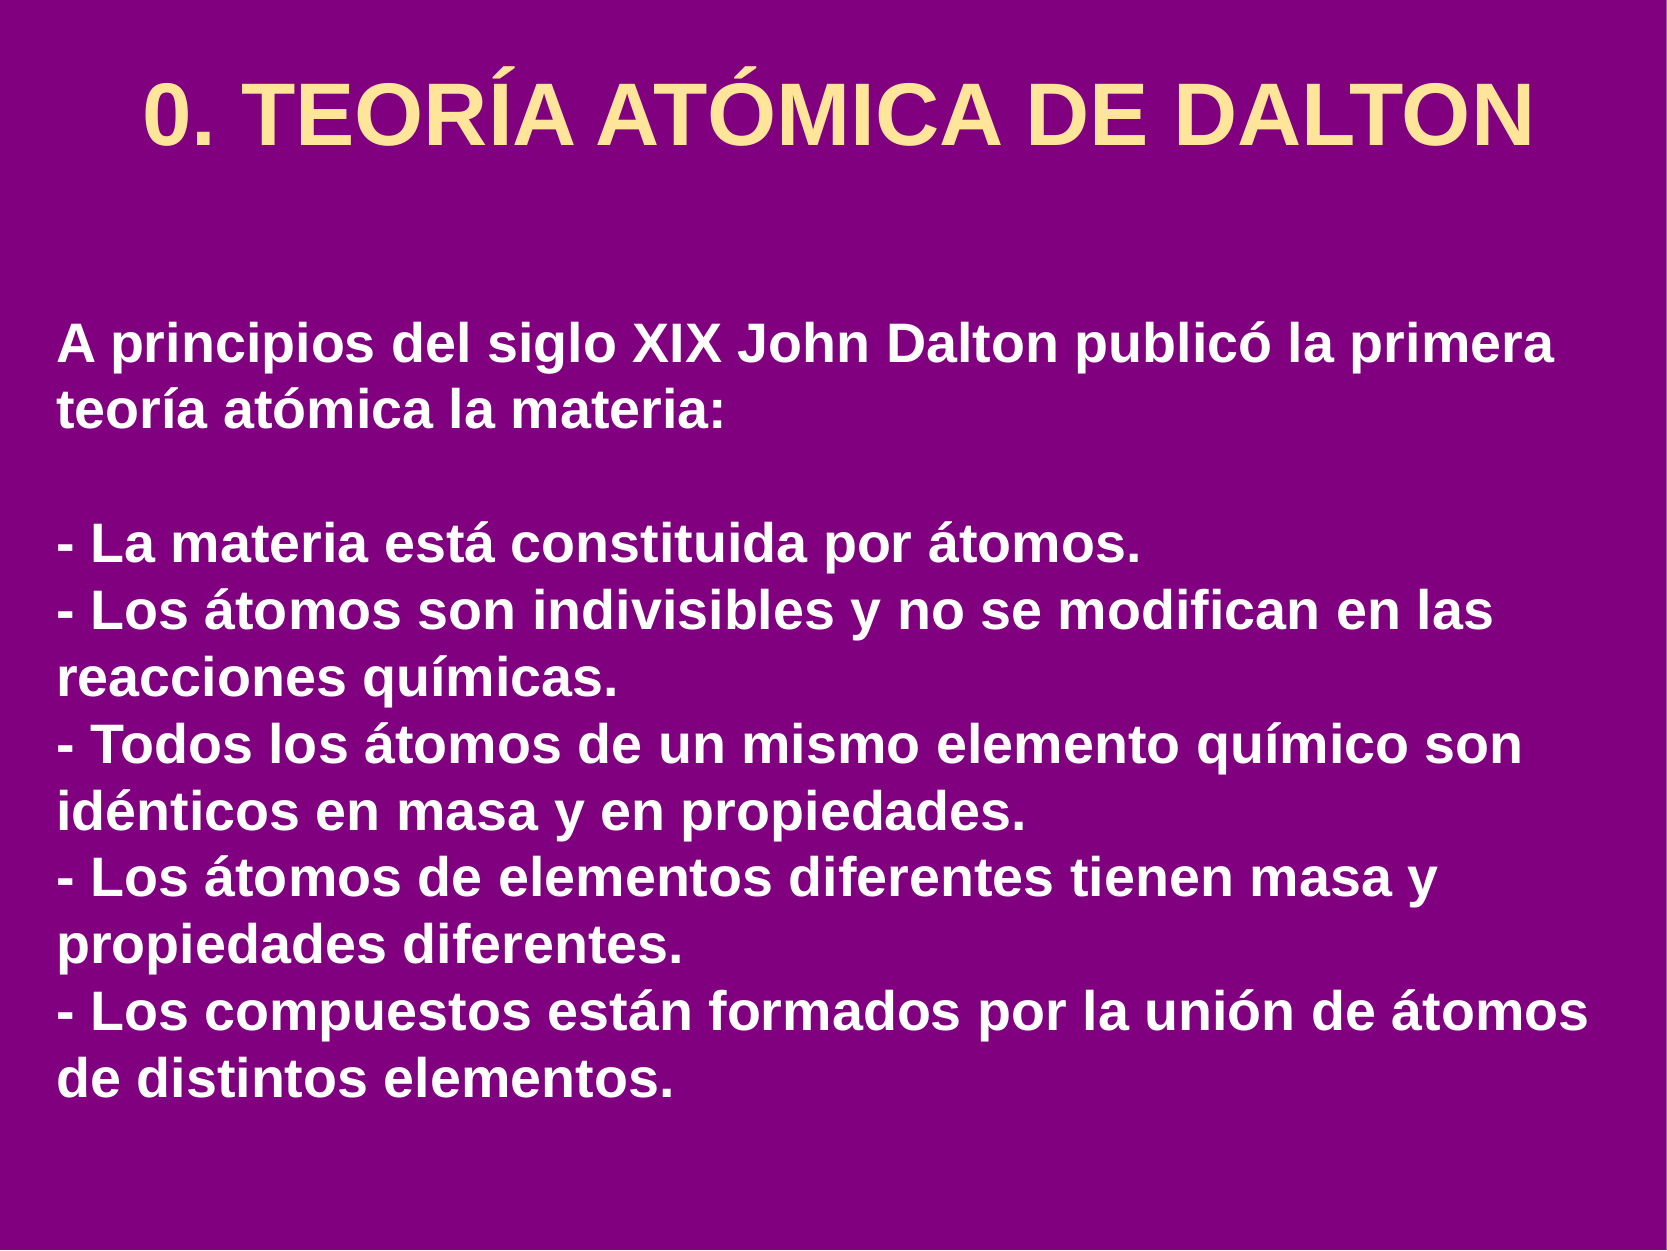

# 0. TEORÍA ATÓMICA DE DALTON
A principios del siglo XIX John Dalton publicó la primera teoría atómica la materia:
- La materia está constituida por átomos.
- Los átomos son indivisibles y no se modifican en las reacciones químicas.
- Todos los átomos de un mismo elemento químico son idénticos en masa y en propiedades.
- Los átomos de elementos diferentes tienen masa y propiedades diferentes.
- Los compuestos están formados por la unión de átomos de distintos elementos.